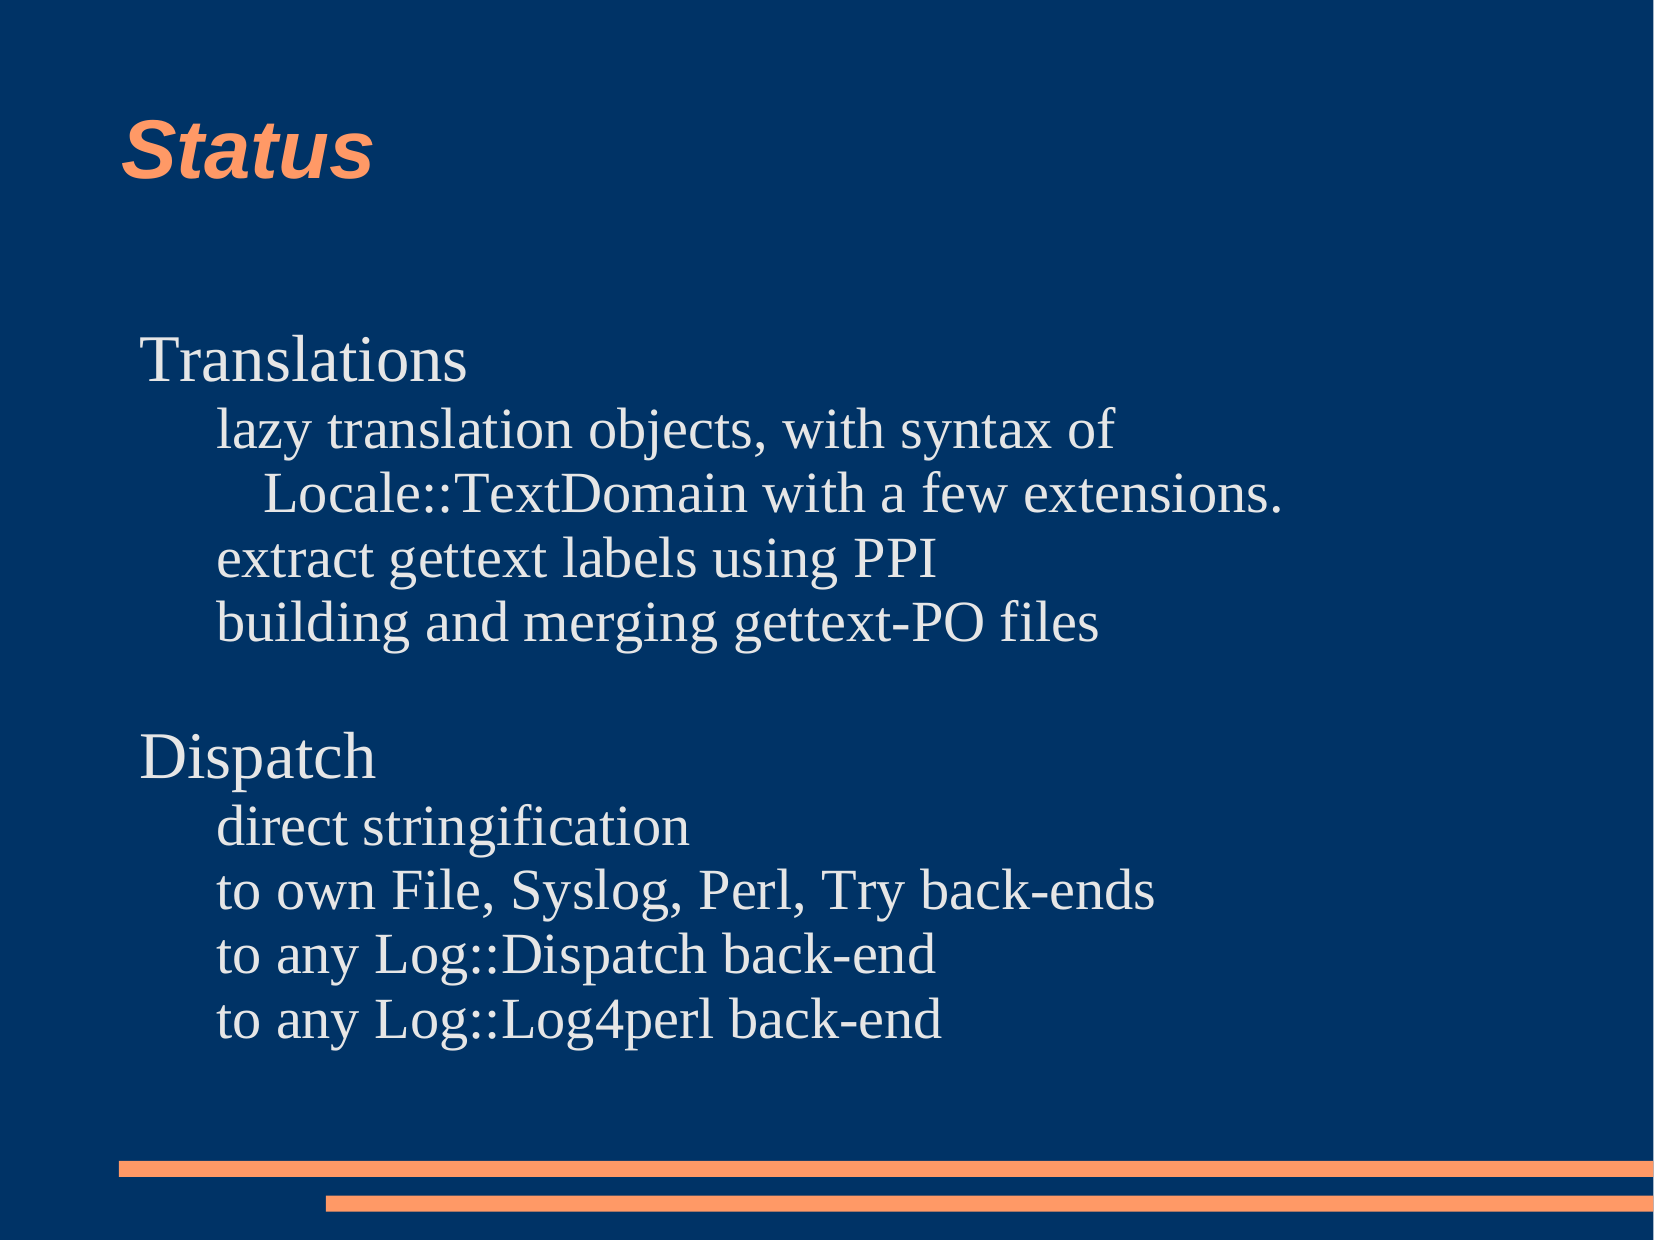

# Status
Translations
lazy translation objects, with syntax of Locale::TextDomain with a few extensions.
extract gettext labels using PPI
building and merging gettext-PO files
Dispatch
direct stringification
to own File, Syslog, Perl, Try back-ends
to any Log::Dispatch back-end
to any Log::Log4perl back-end